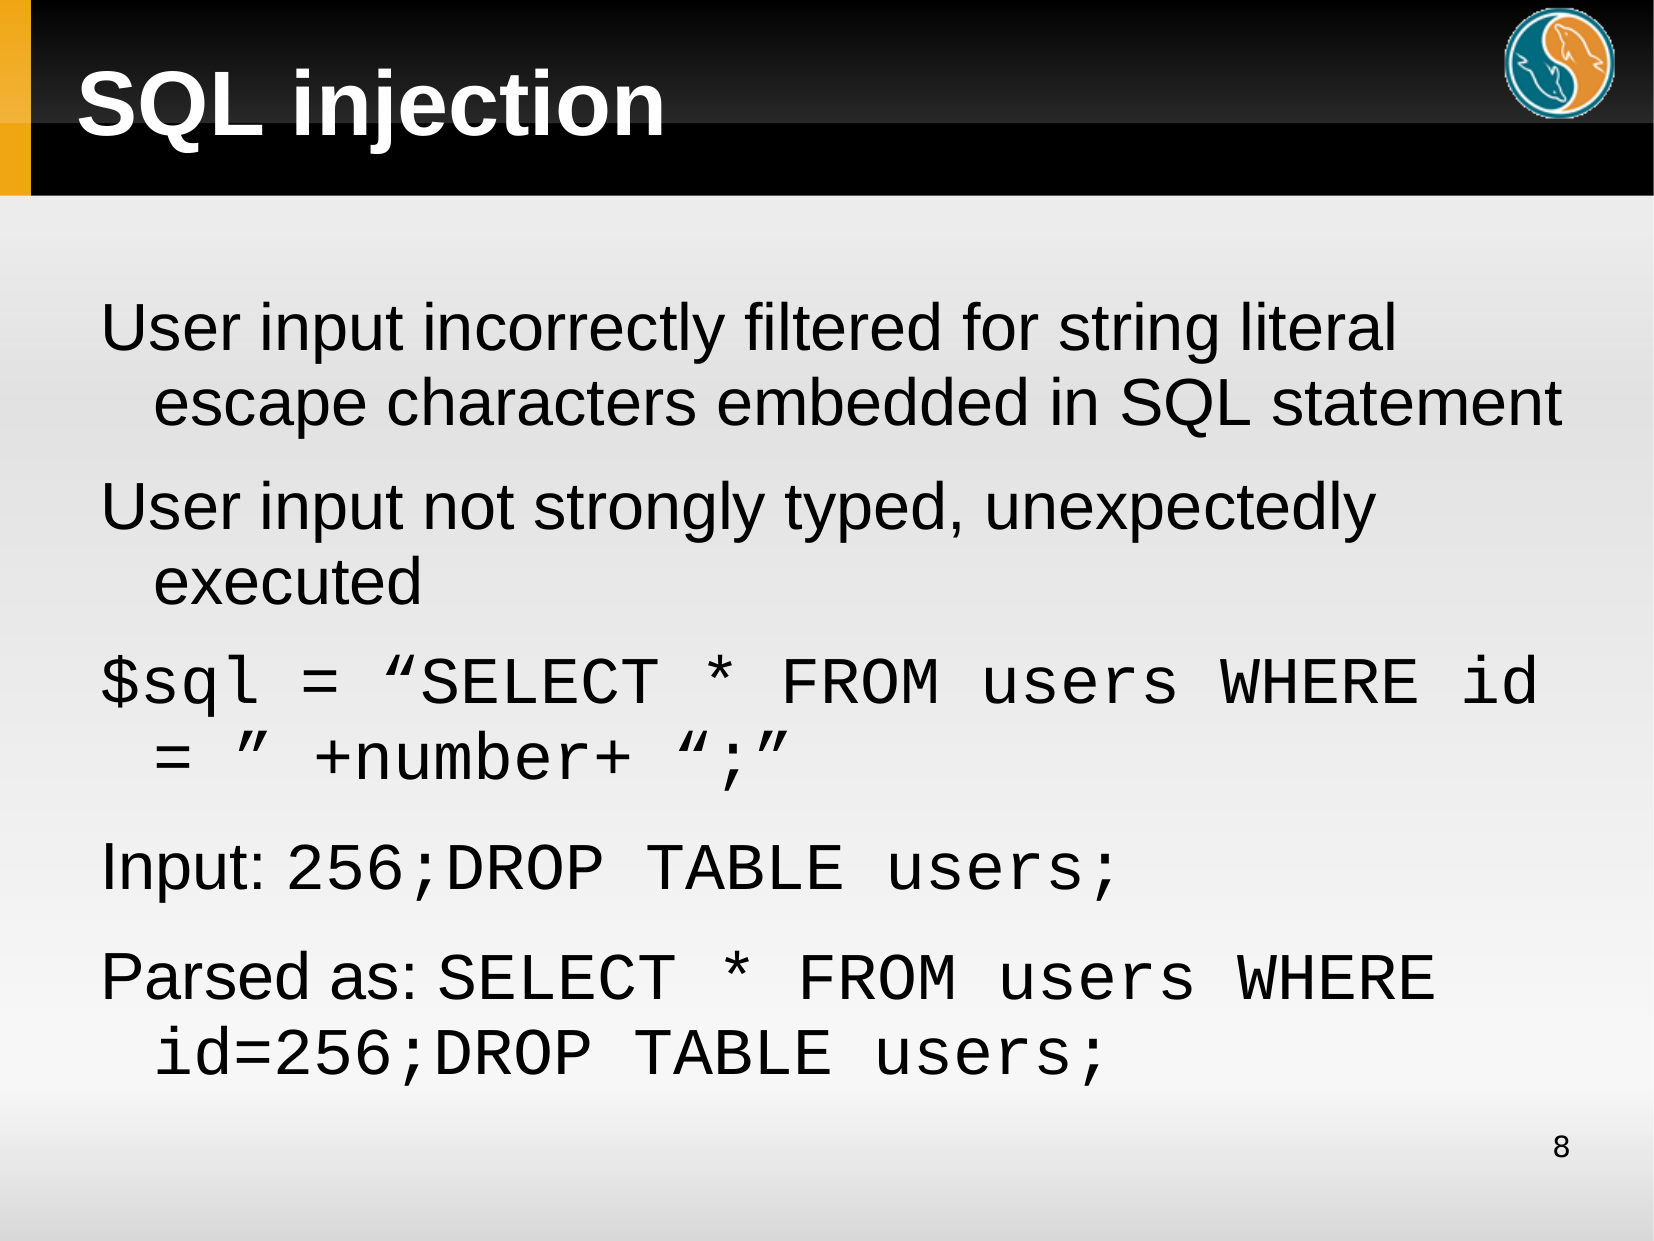

# SQL injection
User input incorrectly filtered for string literal escape characters embedded in SQL statement
User input not strongly typed, unexpectedly executed
$sql = “SELECT * FROM users WHERE id = ” +number+ “;”
Input: 256;DROP TABLE users;
Parsed as: SELECT * FROM users WHERE id=256;DROP TABLE users;
8